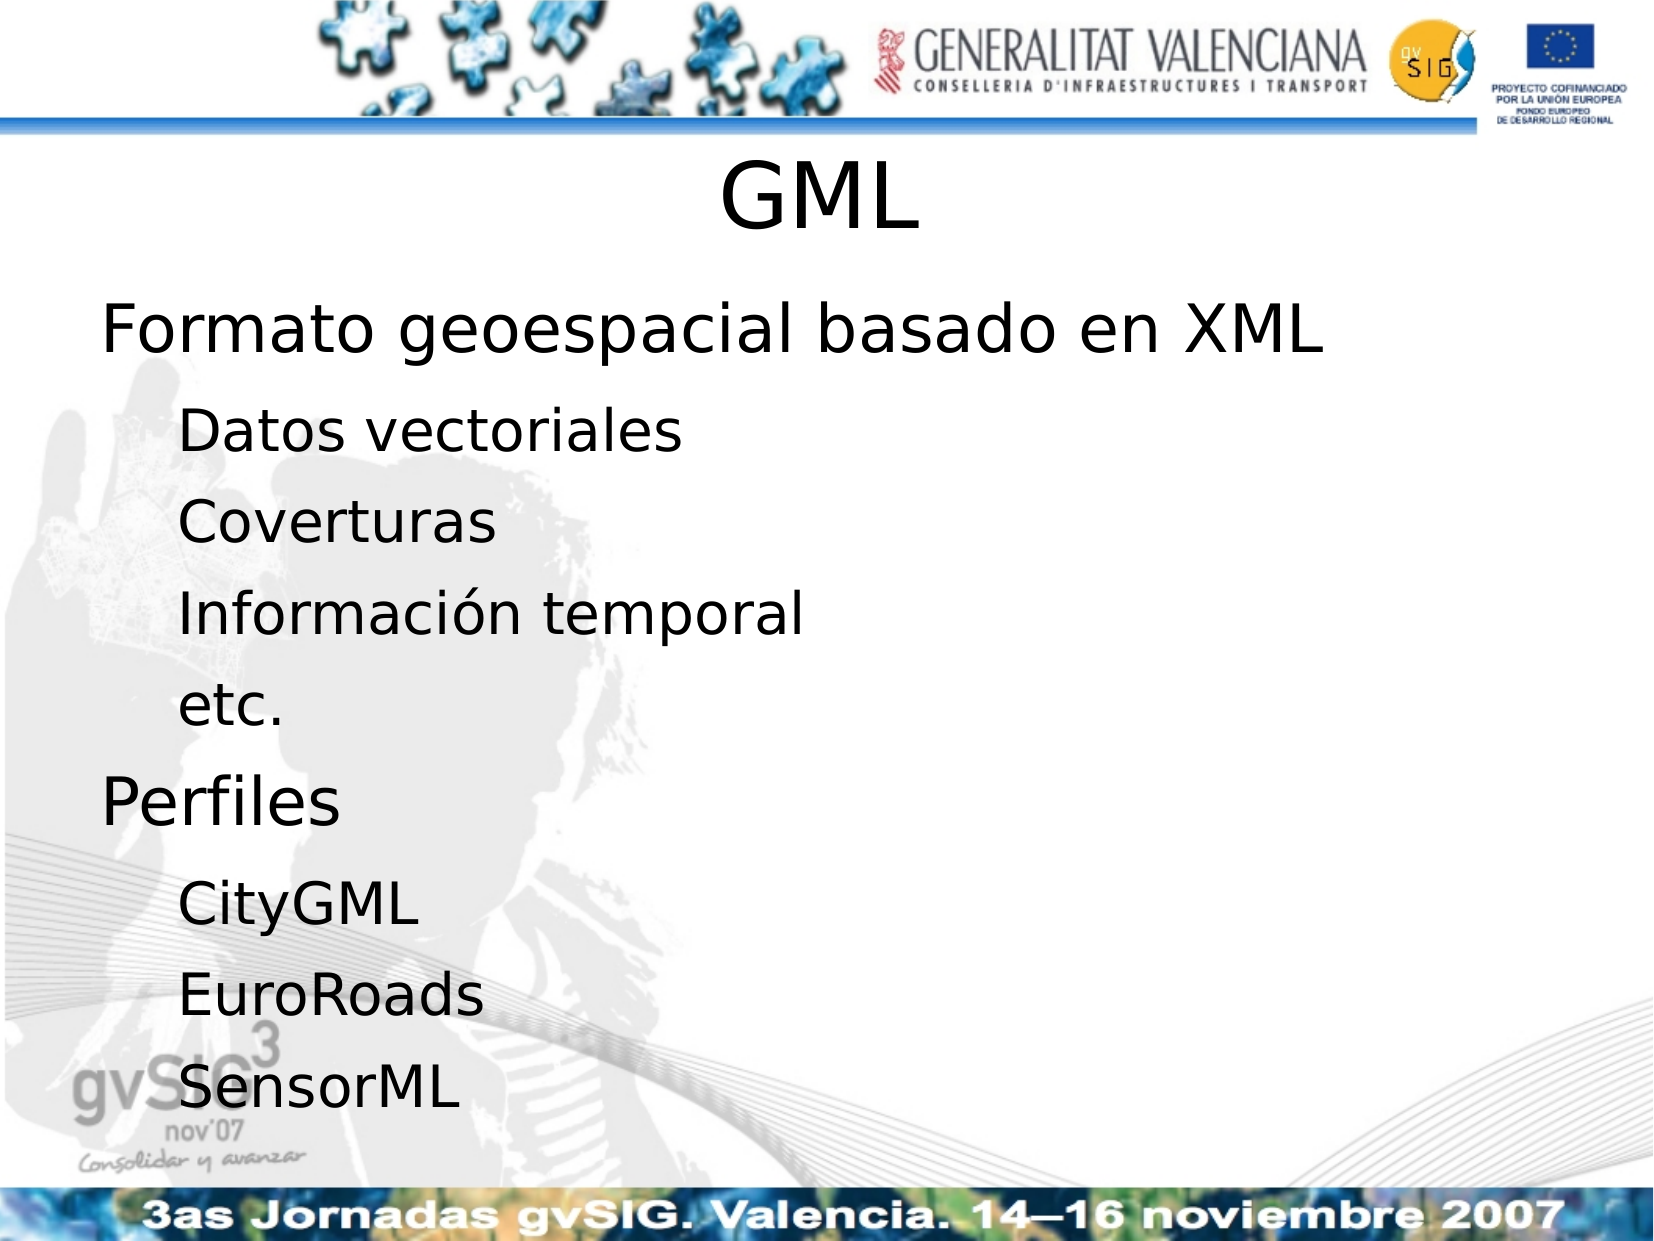

# GML
Formato geoespacial basado en XML
Datos vectoriales
Coverturas
Información temporal
etc.
Perfiles
CityGML
EuroRoads
SensorML